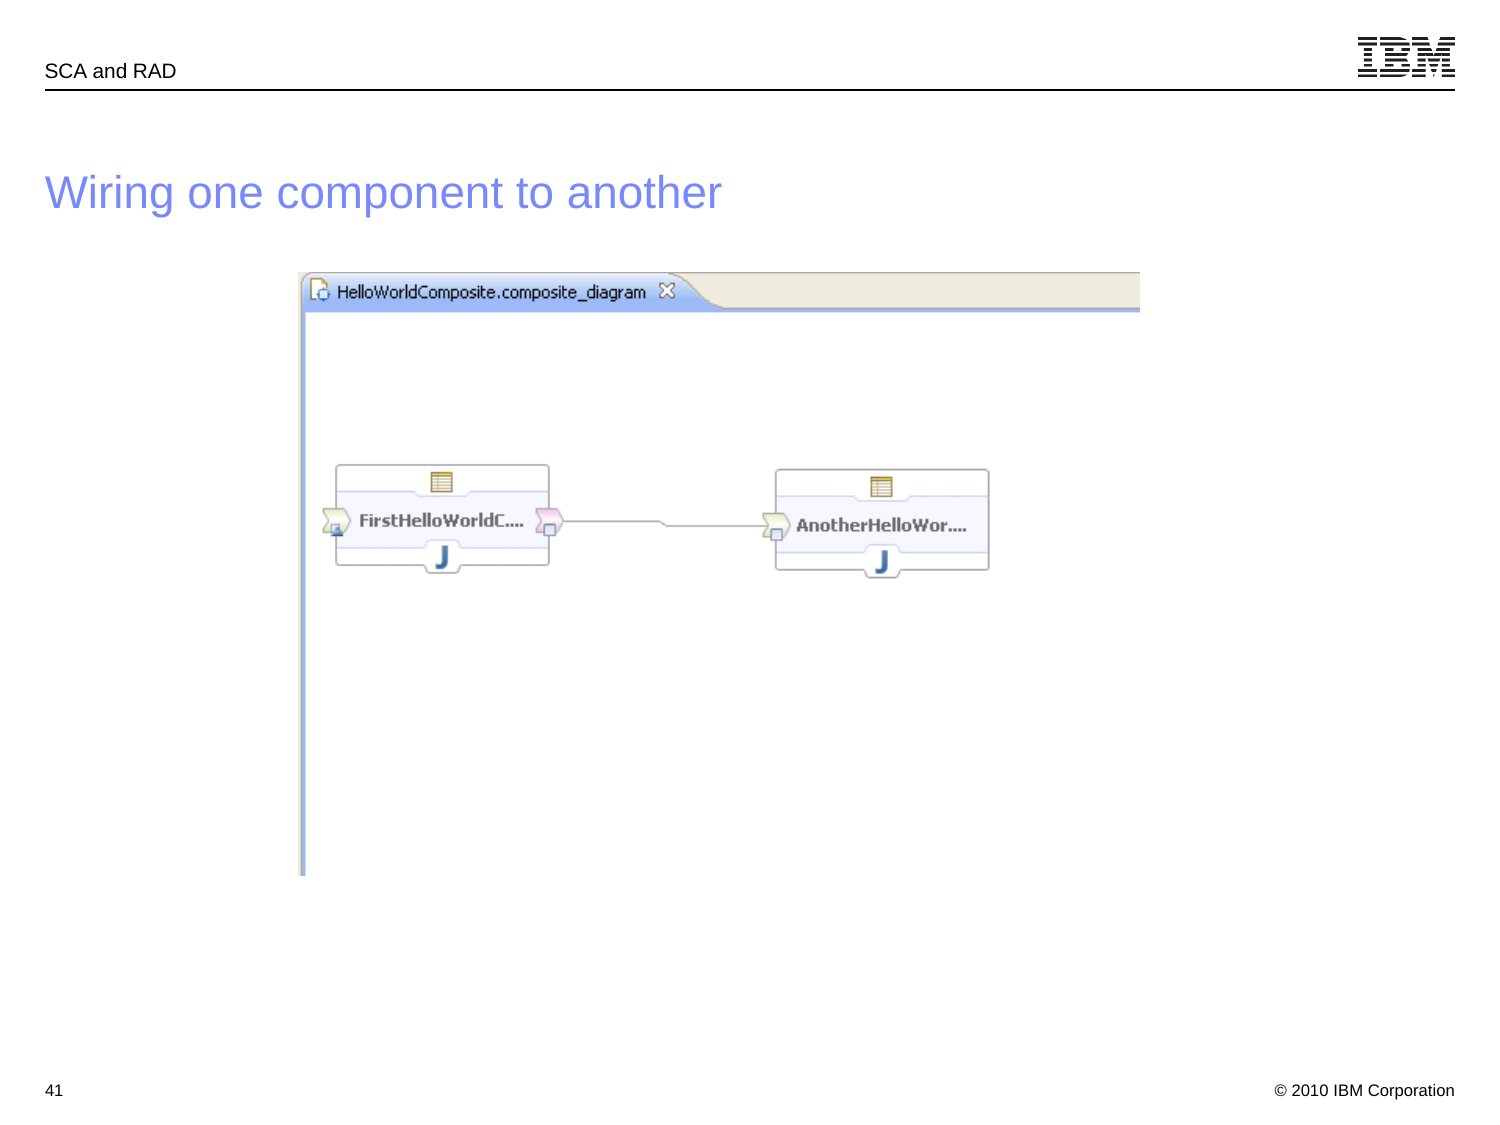

# Wiring one component to another
41